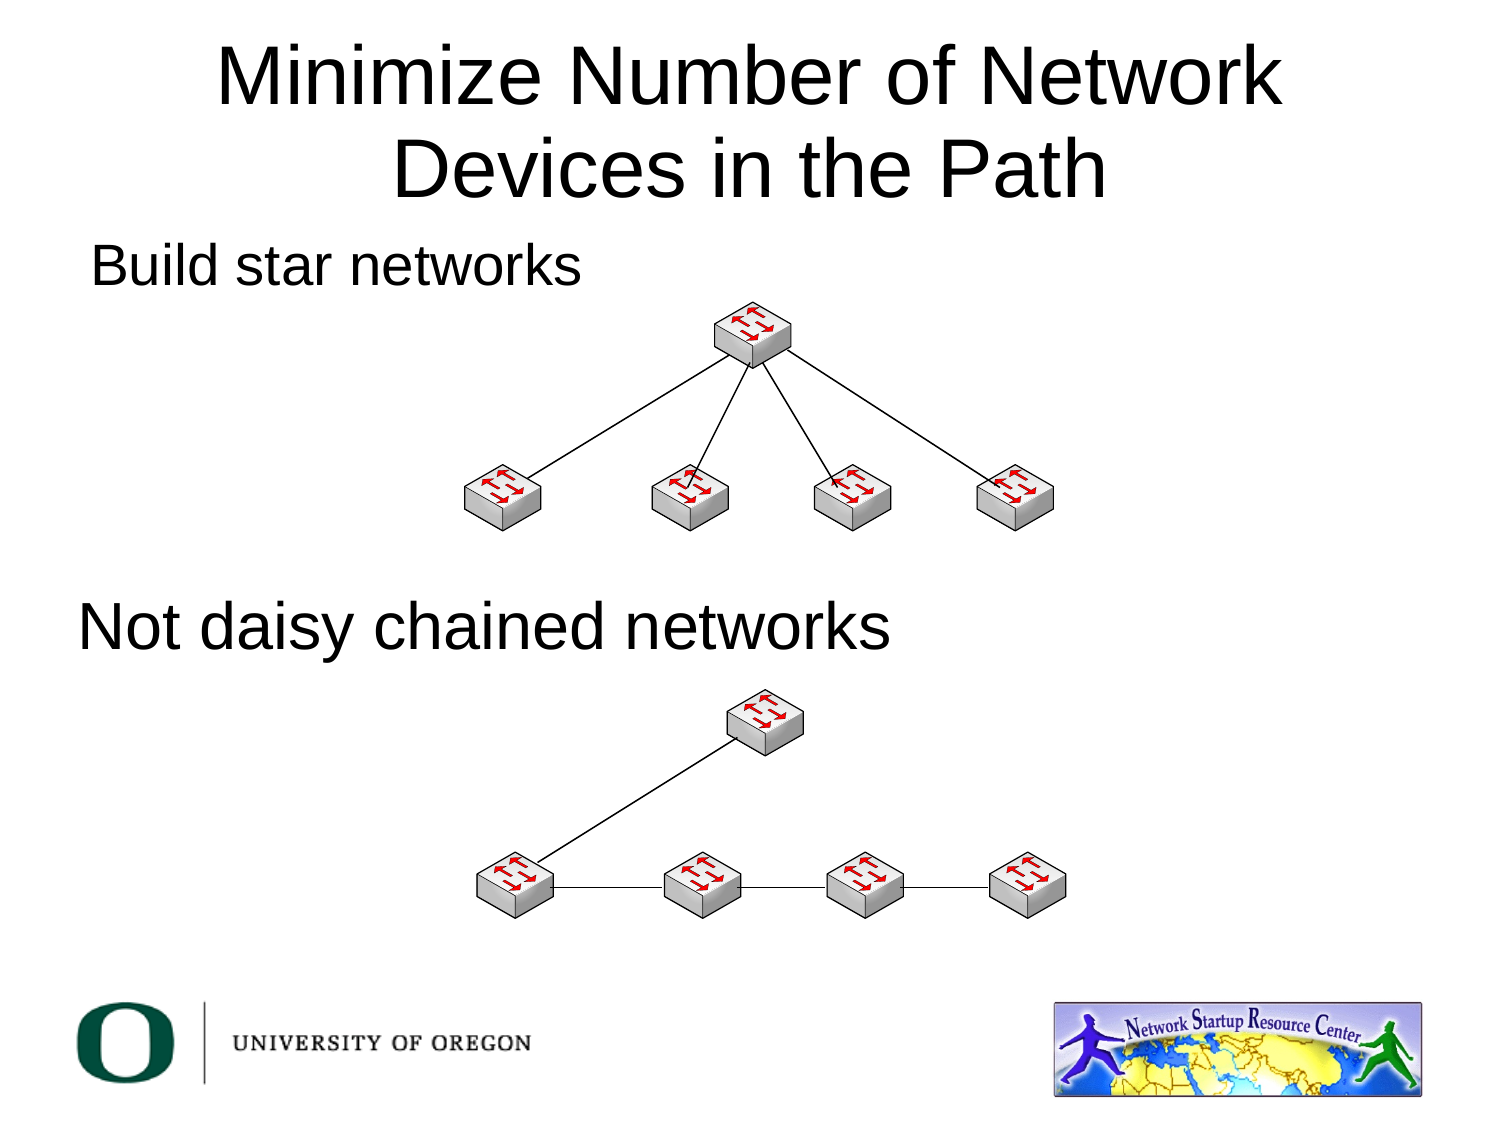

# Minimize Number of Network Devices in the Path
Build star networks
Not daisy chained networks